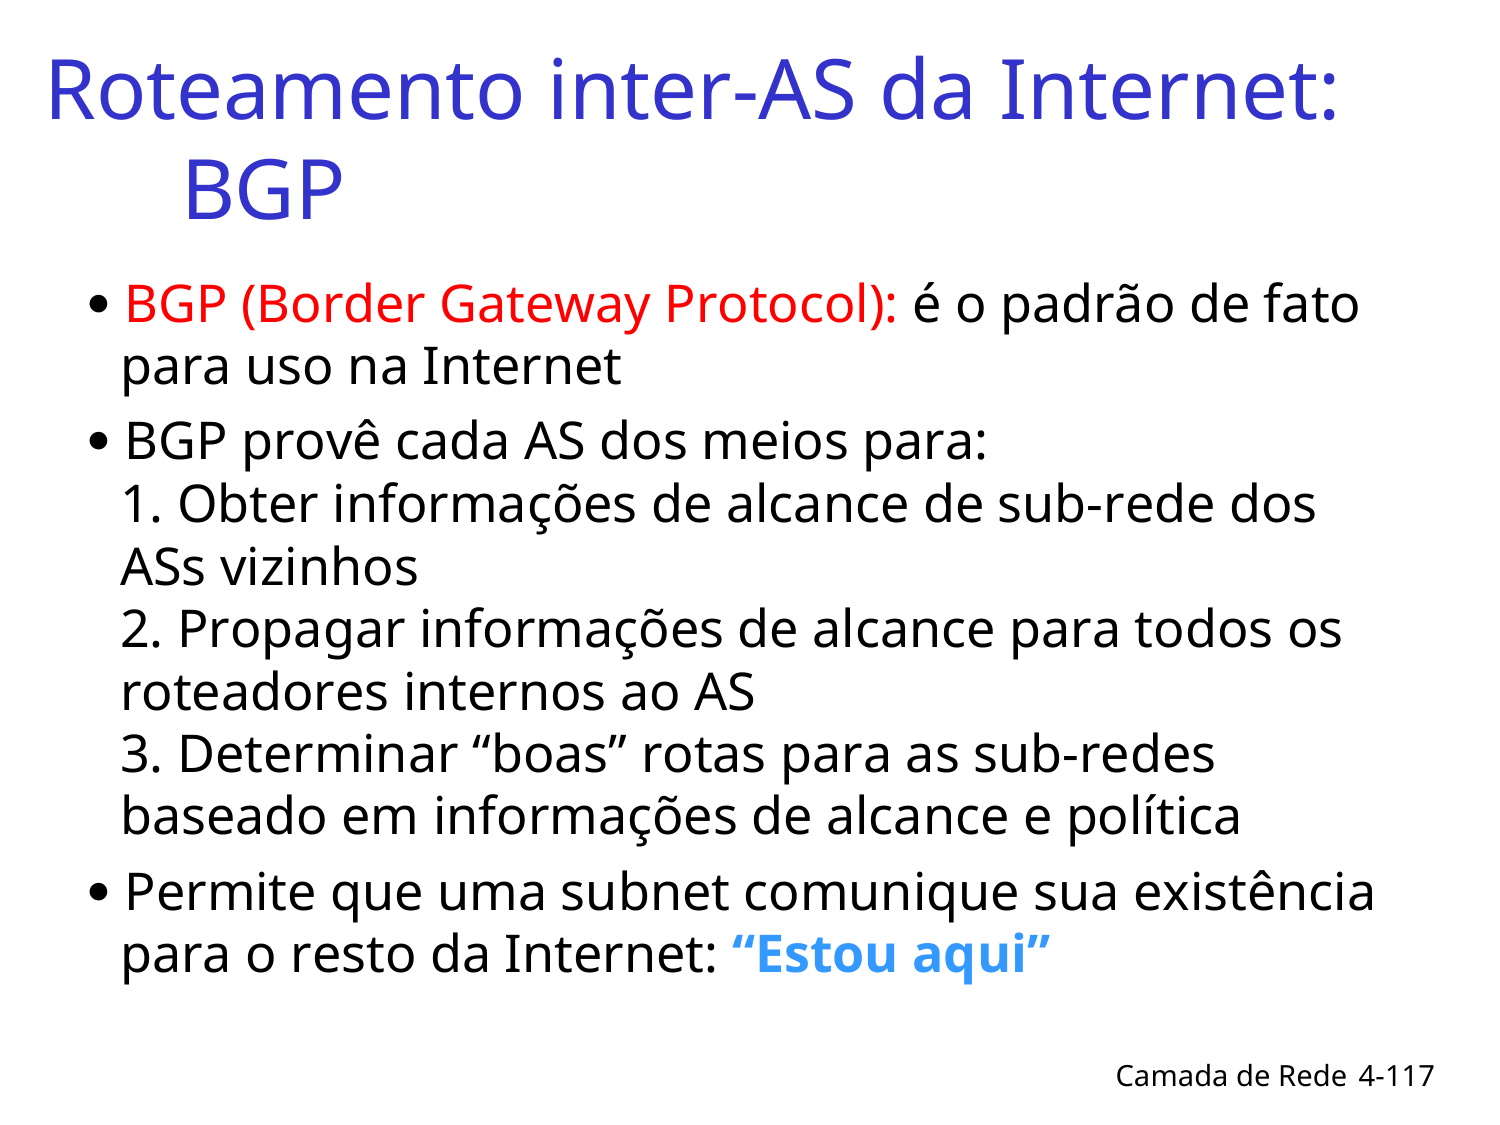

Roteamento inter-AS da Internet: BGP
 BGP (Border Gateway Protocol): é o padrão de fato para uso na Internet
 BGP provê cada AS dos meios para:
	1. Obter informações de alcance de sub-rede dos ASs vizinhos
	2. Propagar informações de alcance para todos os roteadores internos ao AS
	3. Determinar “boas” rotas para as sub-redes baseado em informações de alcance e política
 Permite que uma subnet comunique sua existência para o resto da Internet: “Estou aqui”
Camada de Rede